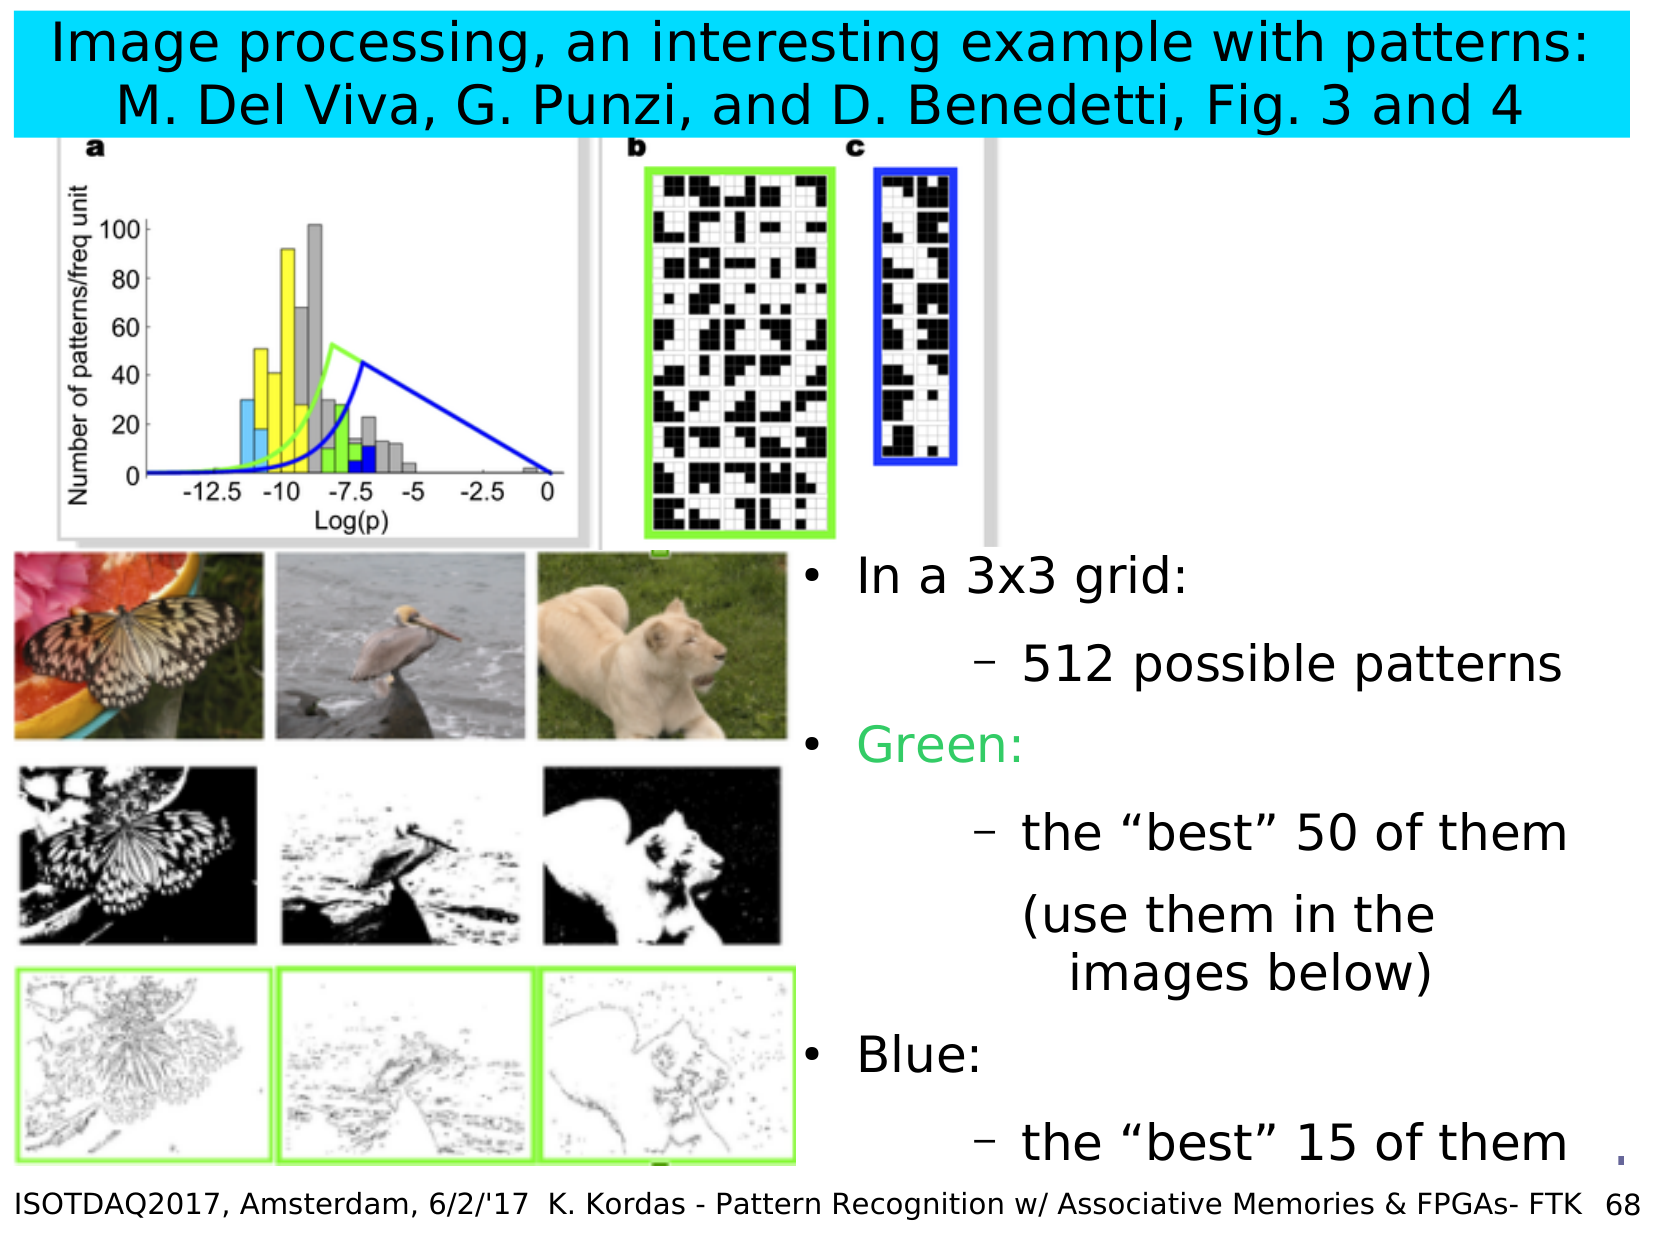

Image processing, an interesting example with patterns: M. Del Viva, G. Punzi, and D. Benedetti, Fig. 3 and 4
# In a 3x3 grid:
512 possible patterns
Green:
the “best” 50 of them
(use them in the images below)
Blue:
the “best” 15 of them
ISOTDAQ2017, Amsterdam, 6/2/'17
K. Kordas - Pattern Recognition w/ Associative Memories & FPGAs- FTK
68